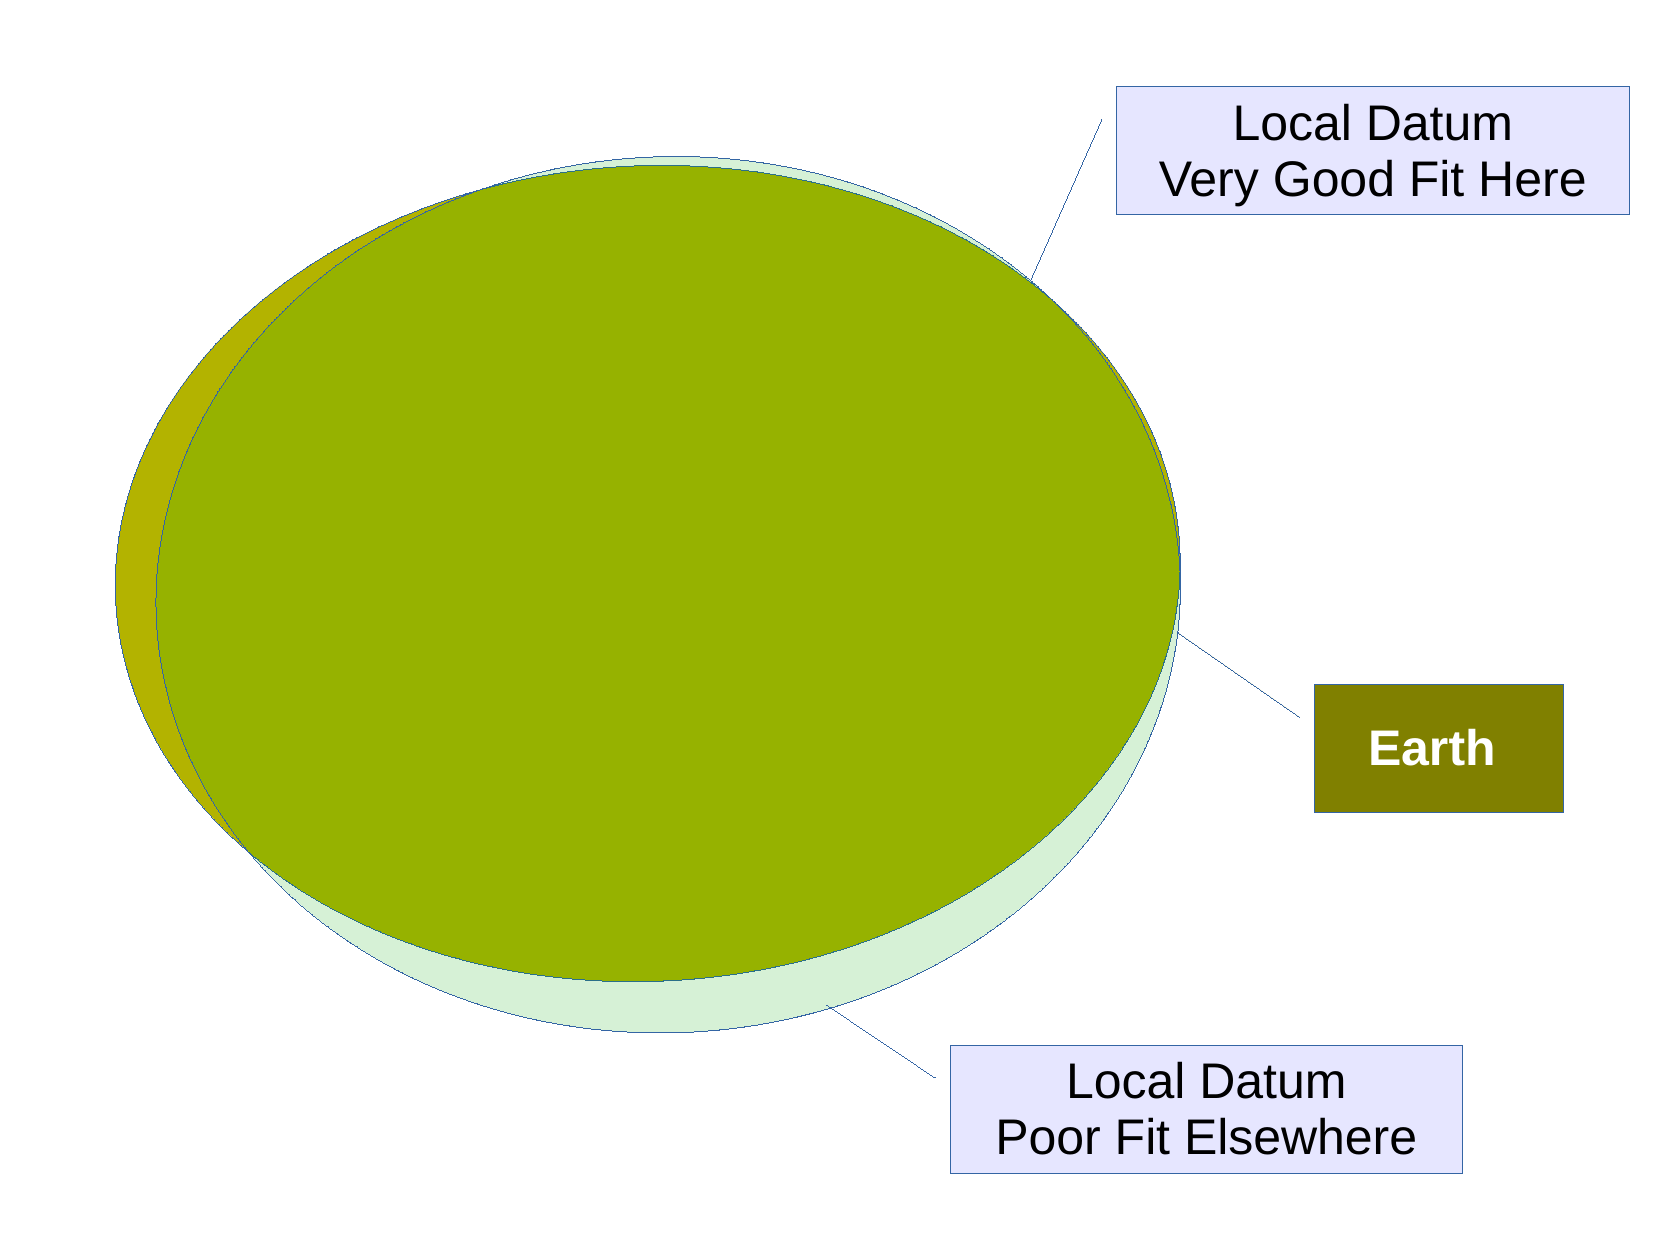

Local Datum
Very Good Fit Here
Earth
Local Datum
Poor Fit Elsewhere